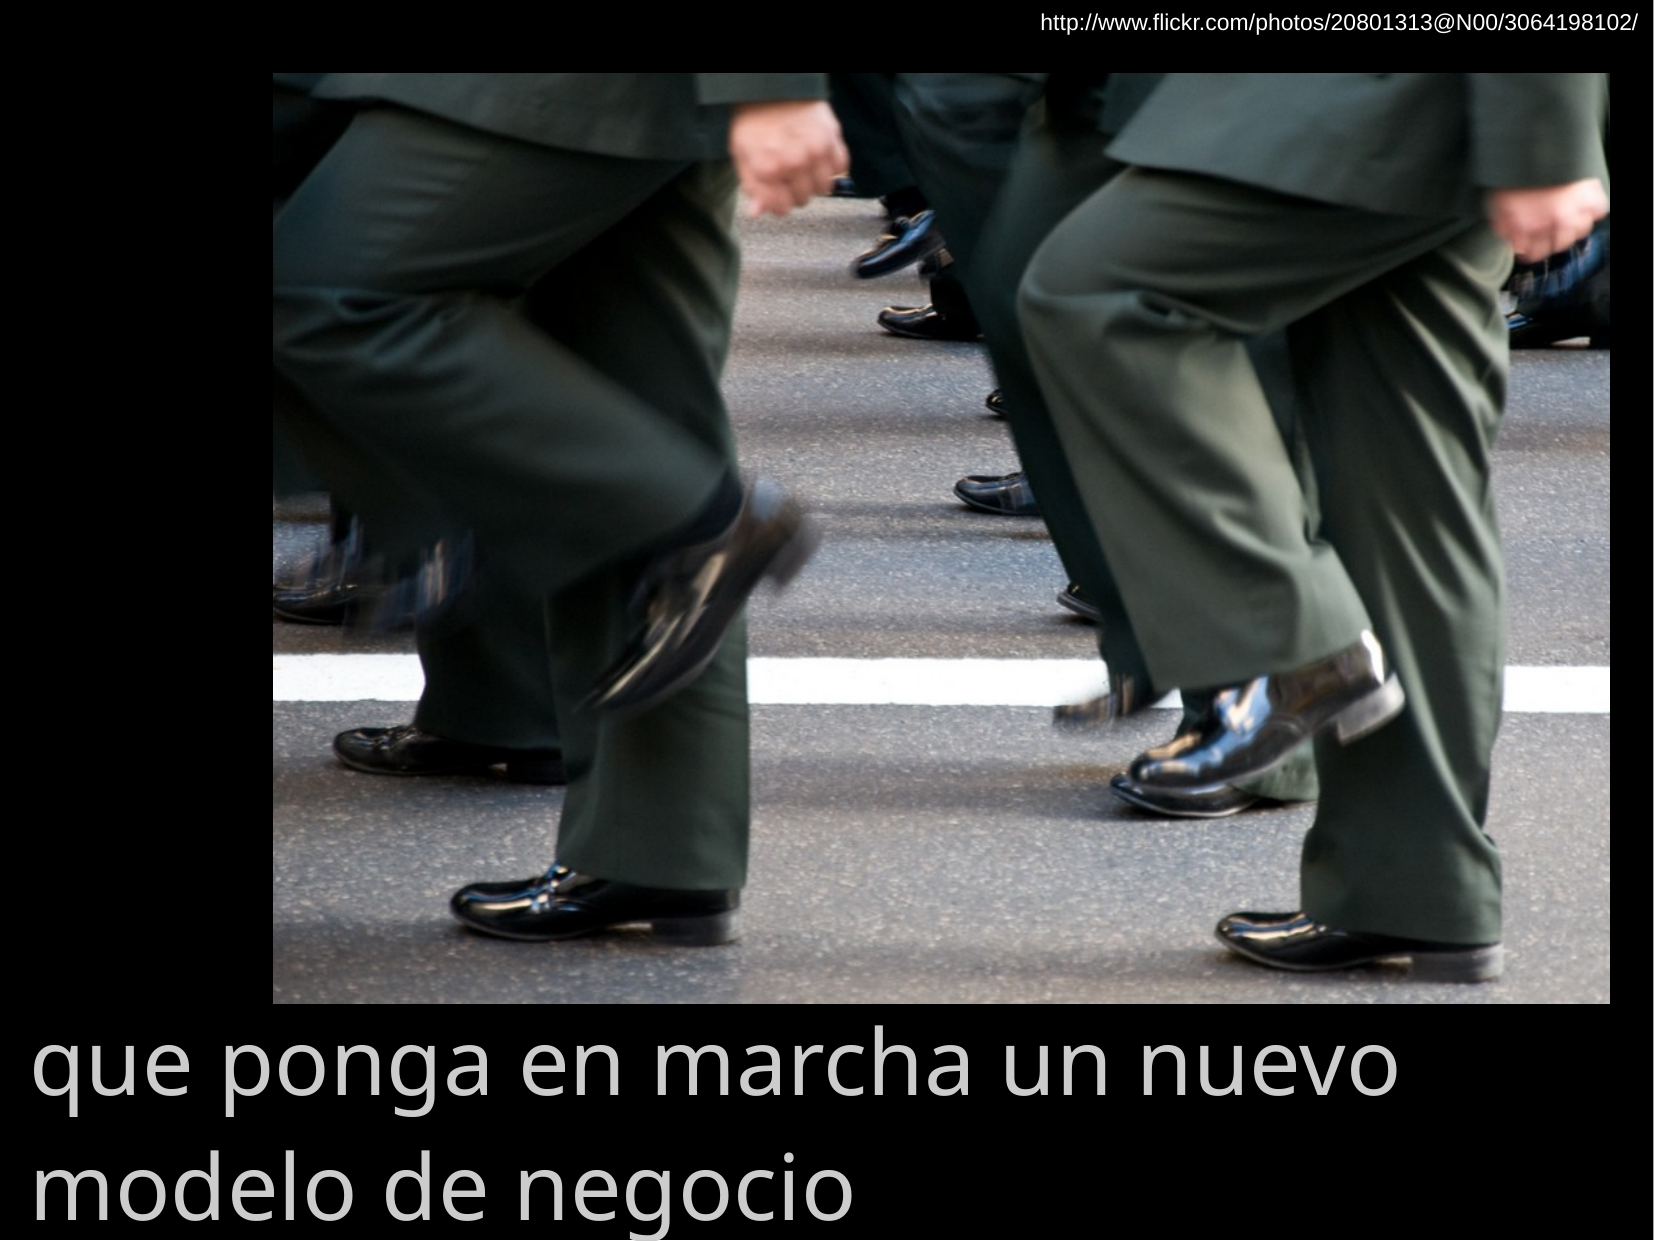

http://www.flickr.com/photos/20801313@N00/3064198102/
# que ponga en marcha un nuevo modelo de negocio